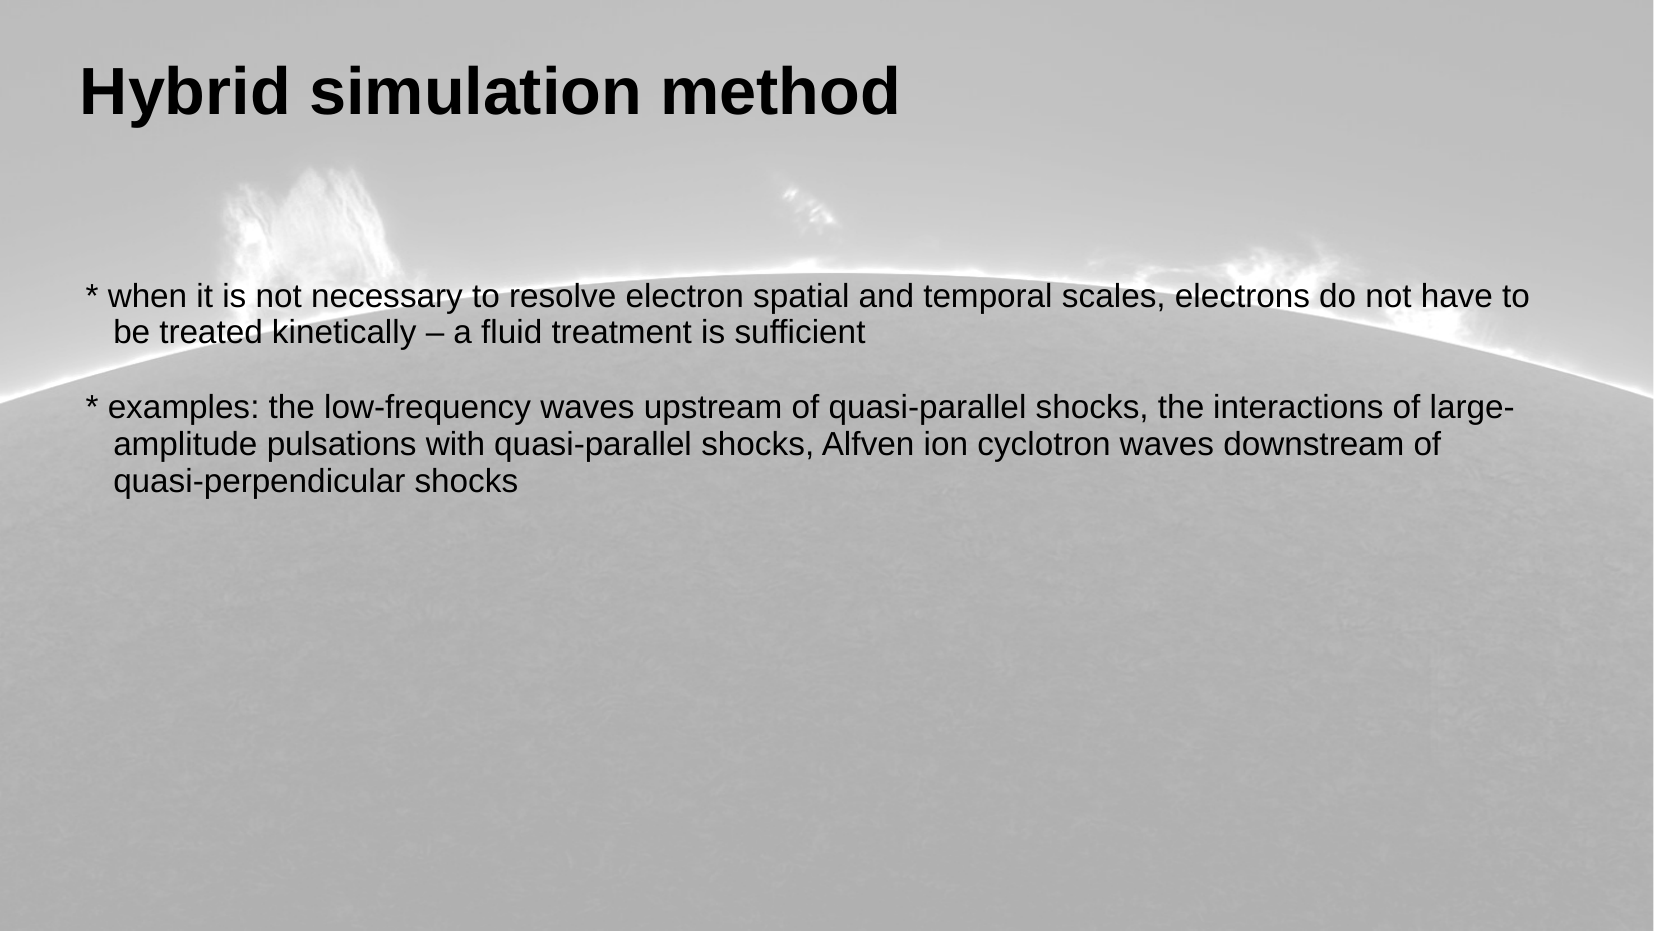

Hybrid simulation method
* when it is not necessary to resolve electron spatial and temporal scales, electrons do not have to
 be treated kinetically – a fluid treatment is sufficient
* examples: the low-frequency waves upstream of quasi-parallel shocks, the interactions of large-
 amplitude pulsations with quasi-parallel shocks, Alfven ion cyclotron waves downstream of
 quasi-perpendicular shocks